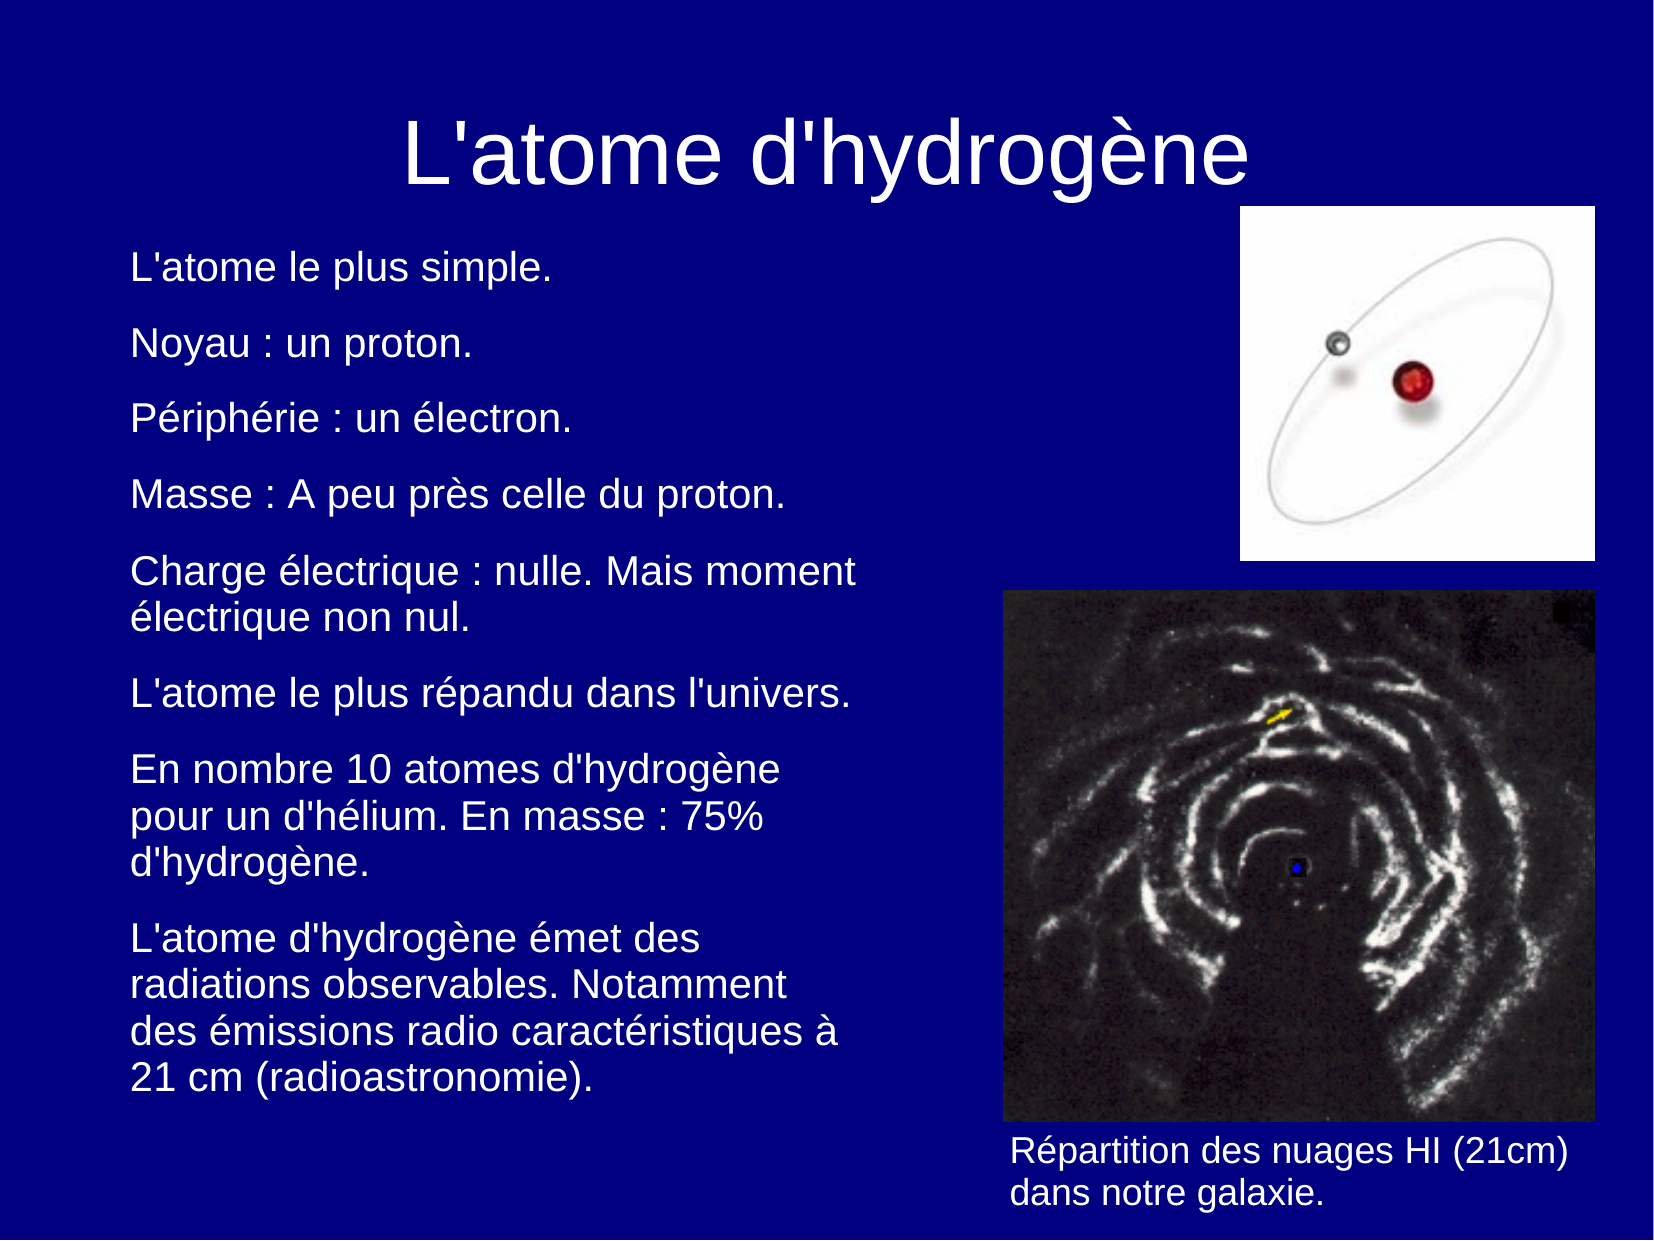

# L'atome d'hydrogène
L'atome le plus simple.
Noyau : un proton.
Périphérie : un électron.
Masse : A peu près celle du proton.
Charge électrique : nulle. Mais moment électrique non nul.
L'atome le plus répandu dans l'univers.
En nombre 10 atomes d'hydrogène pour un d'hélium. En masse : 75% d'hydrogène.
L'atome d'hydrogène émet des radiations observables. Notamment des émissions radio caractéristiques à 21 cm (radioastronomie).
Répartition des nuages HI (21cm)
dans notre galaxie.